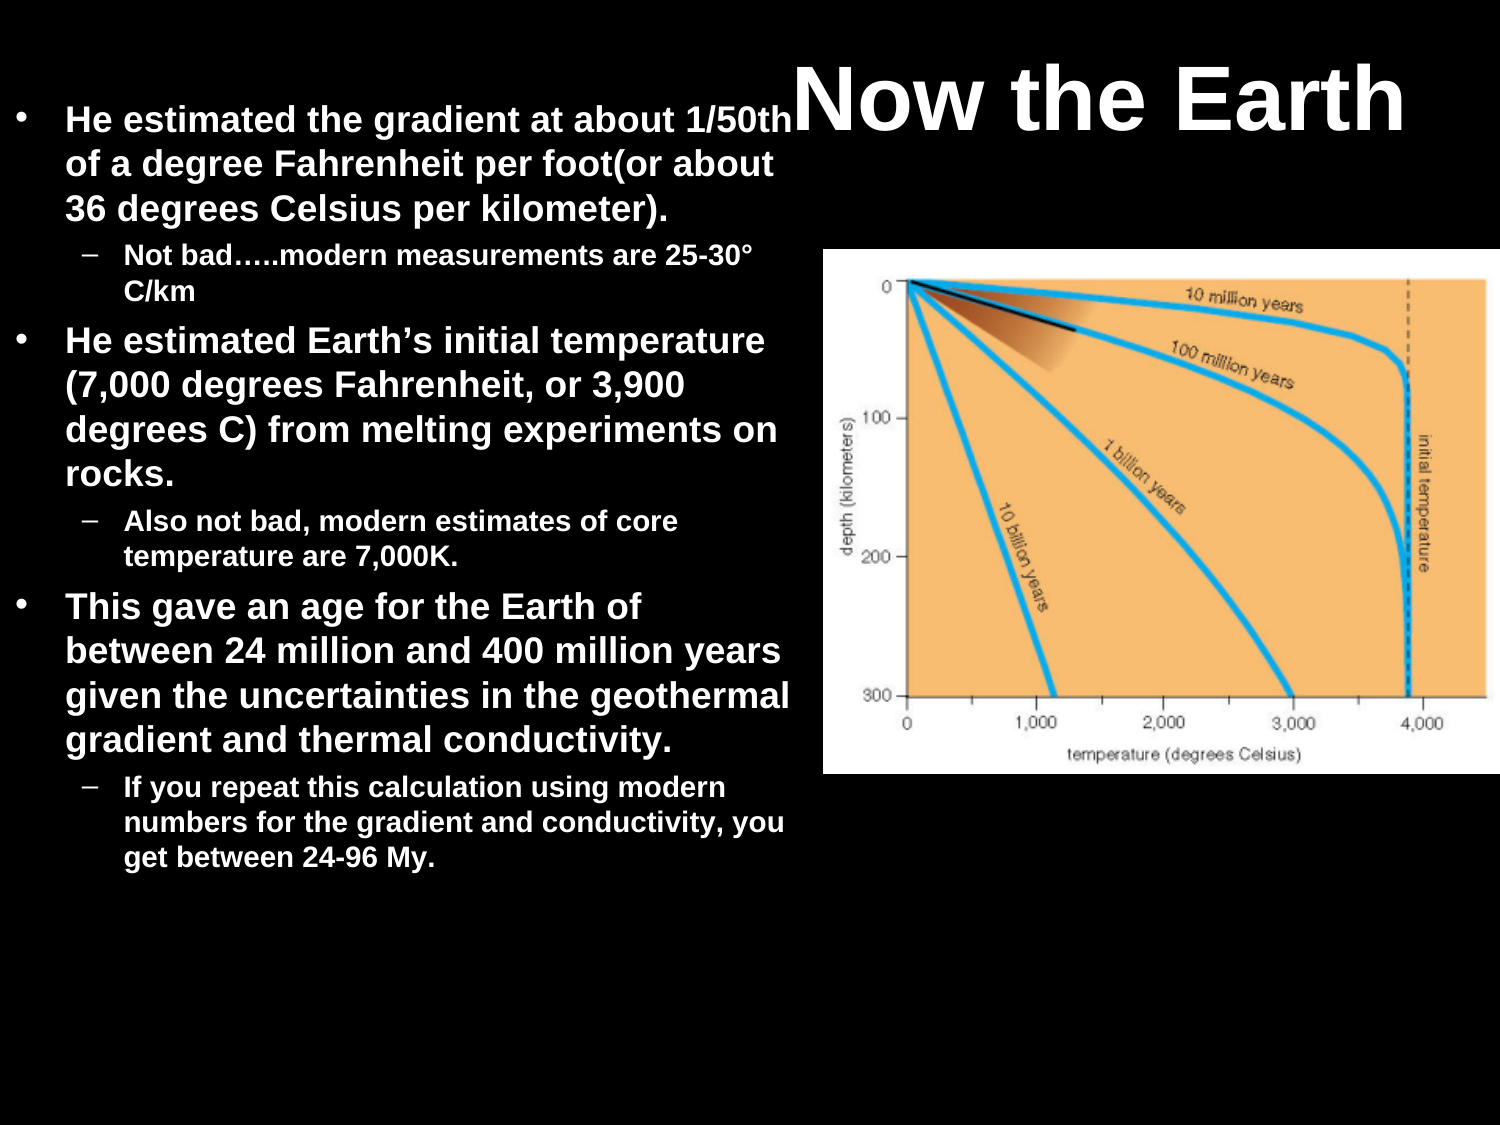

# Now the Earth
He estimated the gradient at about 1/50th of a degree Fahrenheit per foot(or about 36 degrees Celsius per kilometer).
Not bad…..modern measurements are 25-30° C/km
He estimated Earth’s initial temperature (7,000 degrees Fahrenheit, or 3,900 degrees C) from melting experiments on rocks.
Also not bad, modern estimates of core temperature are 7,000K.
This gave an age for the Earth of between 24 million and 400 million years given the uncertainties in the geothermal gradient and thermal conductivity.
If you repeat this calculation using modern numbers for the gradient and conductivity, you get between 24-96 My.